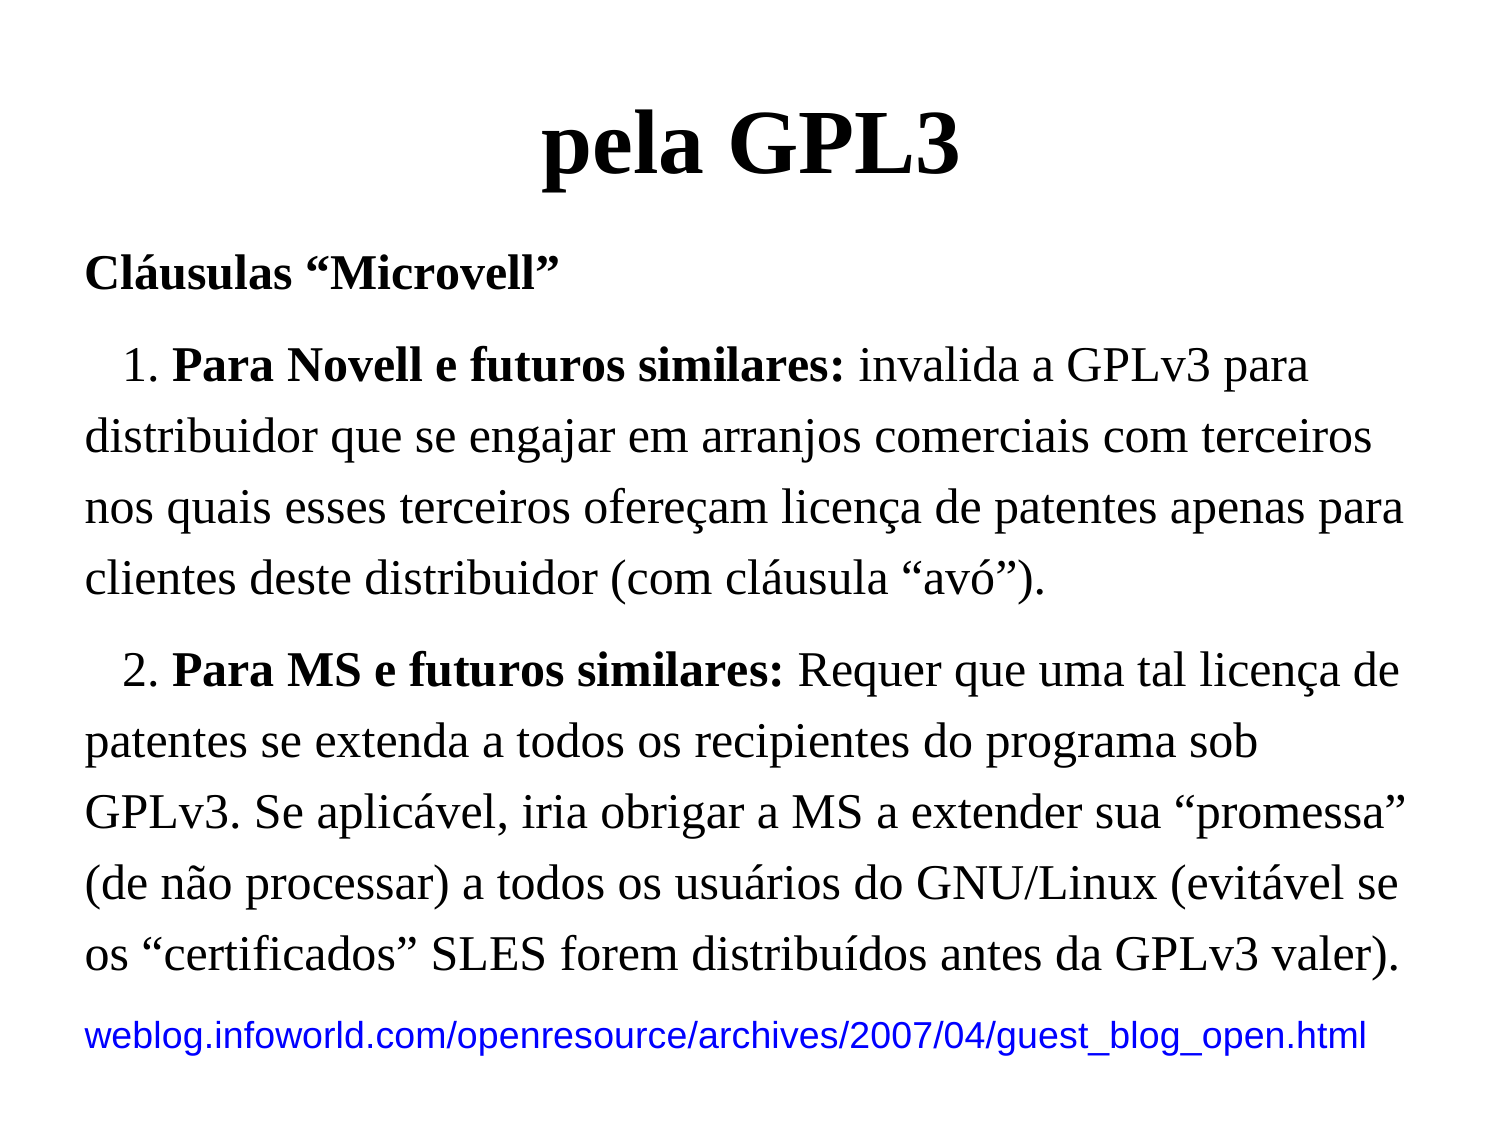

# pela GPL3
Cláusulas “Microvell”
 1. Para Novell e futuros similares: invalida a GPLv3 para distribuidor que se engajar em arranjos comerciais com terceiros nos quais esses terceiros ofereçam licença de patentes apenas para clientes deste distribuidor (com cláusula “avó”).
 2. Para MS e futuros similares: Requer que uma tal licença de patentes se extenda a todos os recipientes do programa sob GPLv3. Se aplicável, iria obrigar a MS a extender sua “promessa” (de não processar) a todos os usuários do GNU/Linux (evitável se os “certificados” SLES forem distribuídos antes da GPLv3 valer).
weblog.infoworld.com/openresource/archives/2007/04/guest_blog_open.html